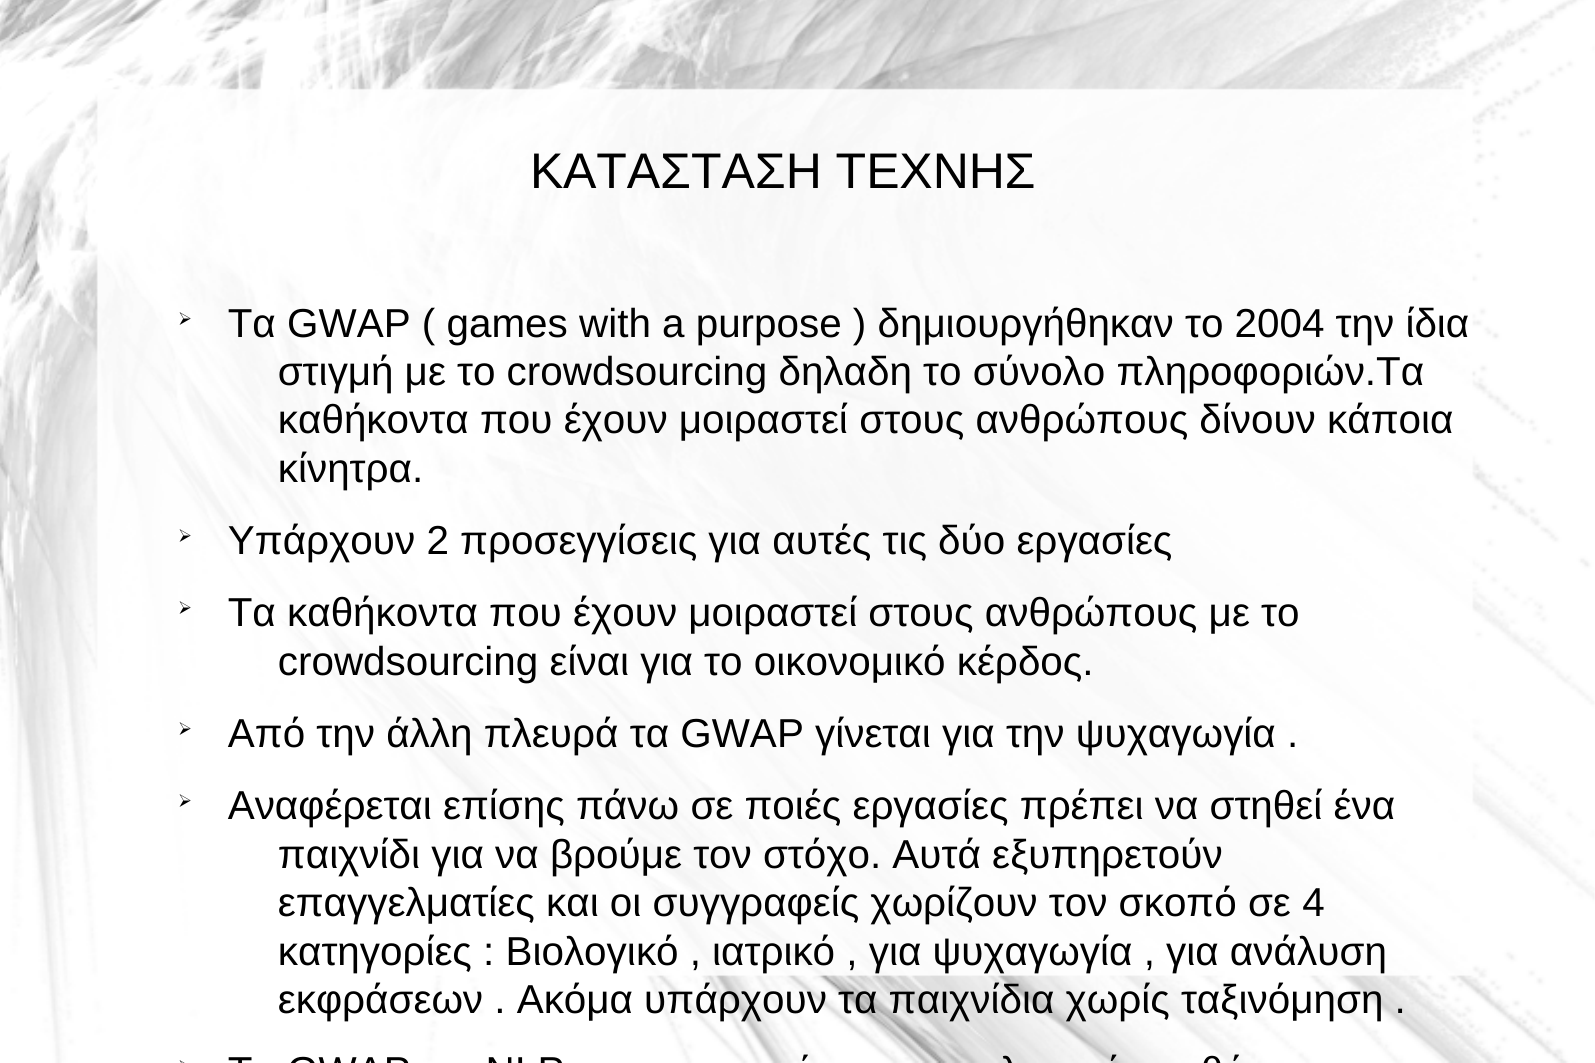

# ΚΑΤΑΣΤΑΣΗ ΤΕΧΝΗΣ
Τα GWAP ( games with a purpose ) δημιουργήθηκαν το 2004 την ίδια στιγμή με το crowdsourcing δηλαδη το σύνολο πληροφοριών.Τα καθήκοντα που έχουν μοιραστεί στους ανθρώπους δίνουν κάποια κίνητρα.
Υπάρχουν 2 προσεγγίσεις για αυτές τις δύο εργασίες
Τα καθήκοντα που έχουν μοιραστεί στους ανθρώπους με το crowdsourcing είναι για το οικονομικό κέρδος.
Από την άλλη πλευρά τα GWAP γίνεται για την ψυχαγωγία .
Αναφέρεται επίσης πάνω σε ποιές εργασίες πρέπει να στηθεί ένα παιχνίδι για να βρούμε τον στόχο. Αυτά εξυπηρετούν επαγγελματίες και οι συγγραφείς χωρίζουν τον σκοπό σε 4 κατηγορίες : Βιολογικό , ιατρικό , για ψυχαγωγία , για ανάλυση εκφράσεων . Ακόμα υπάρχουν τα παιχνίδια χωρίς ταξινόμηση .
Τα GWAP για NLP χρησιμοποιείται για σχολιασμό , καθήκοντα, συσχετισμούς μεταξύ όρων και για οικοδόμηση νέων πόρων .
Ο στόχος είναι το επιτυχημένο ερευνητικό δίκτυο.